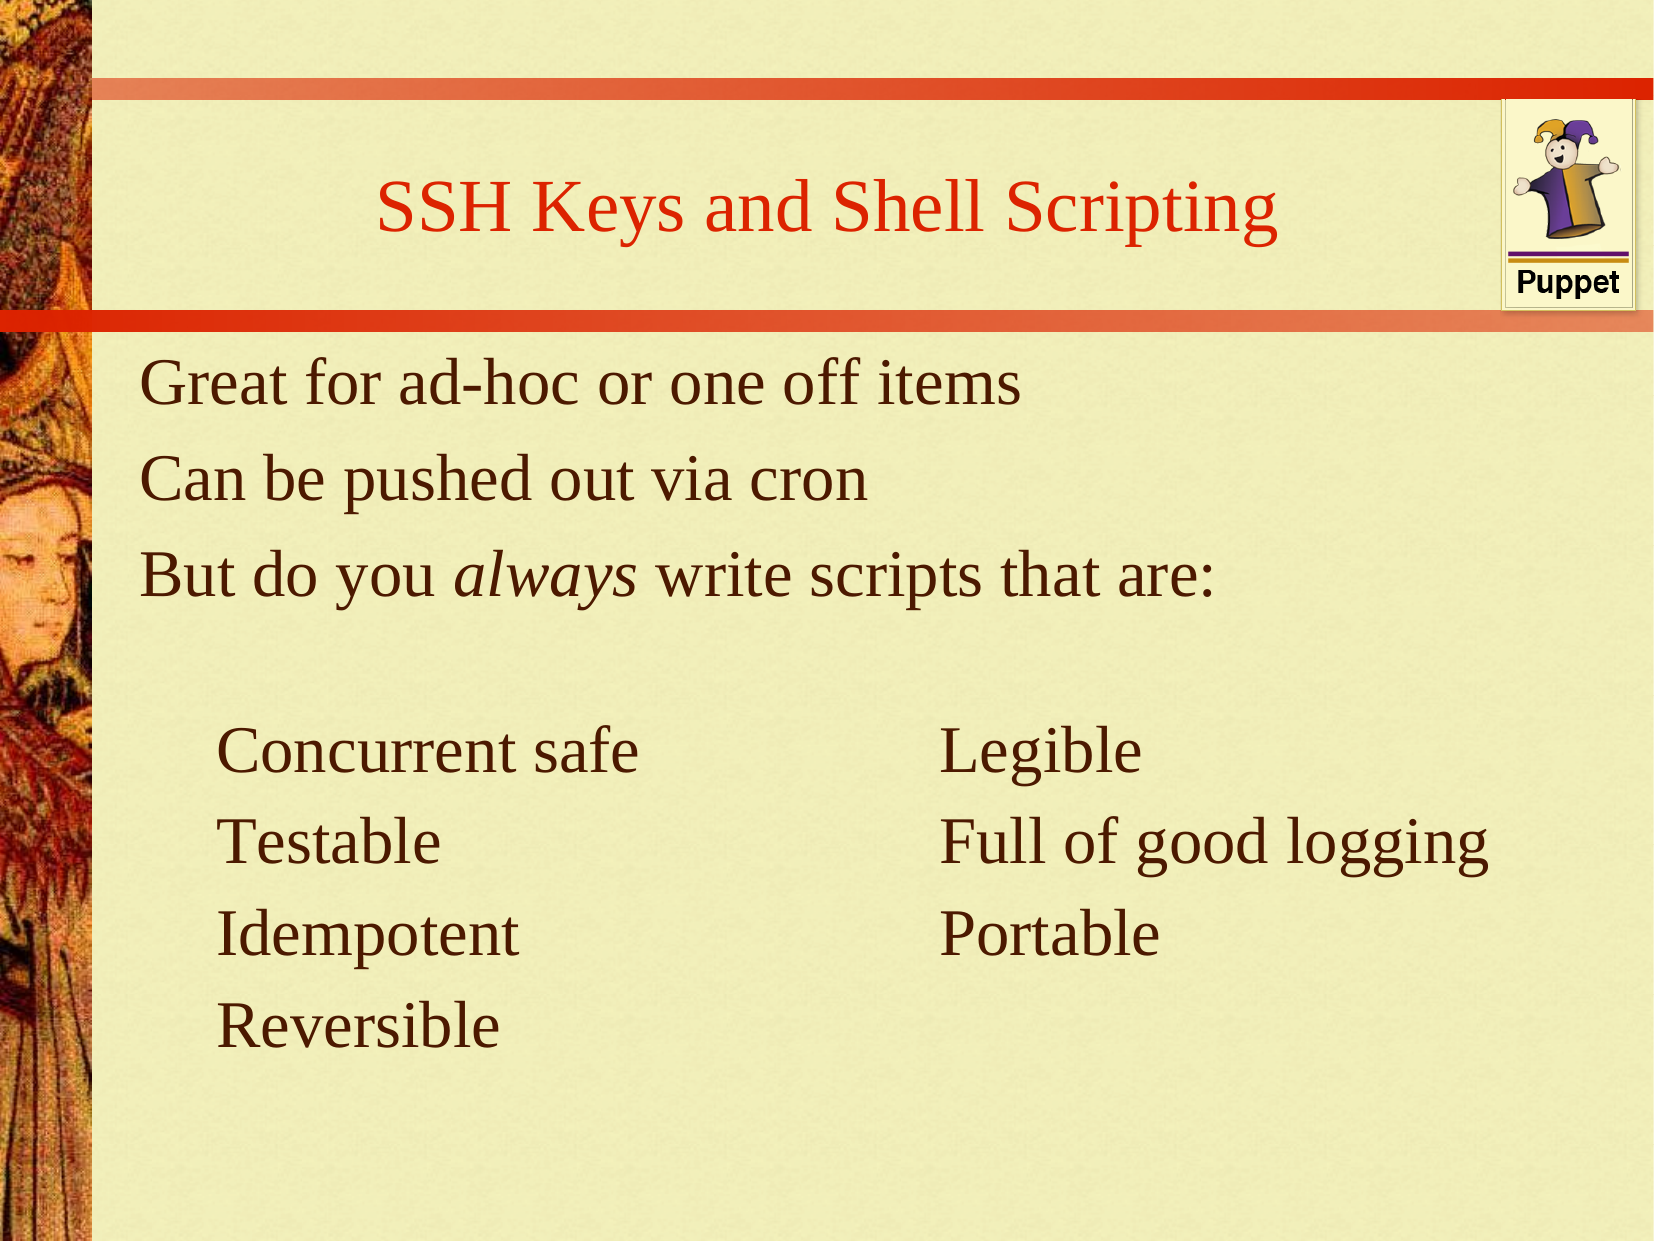

# SSH Keys and Shell Scripting
Great for ad-hoc or one off items
Can be pushed out via cron
But do you always write scripts that are:
Concurrent safe
Testable
Idempotent
Reversible
Legible
Full of good logging
Portable